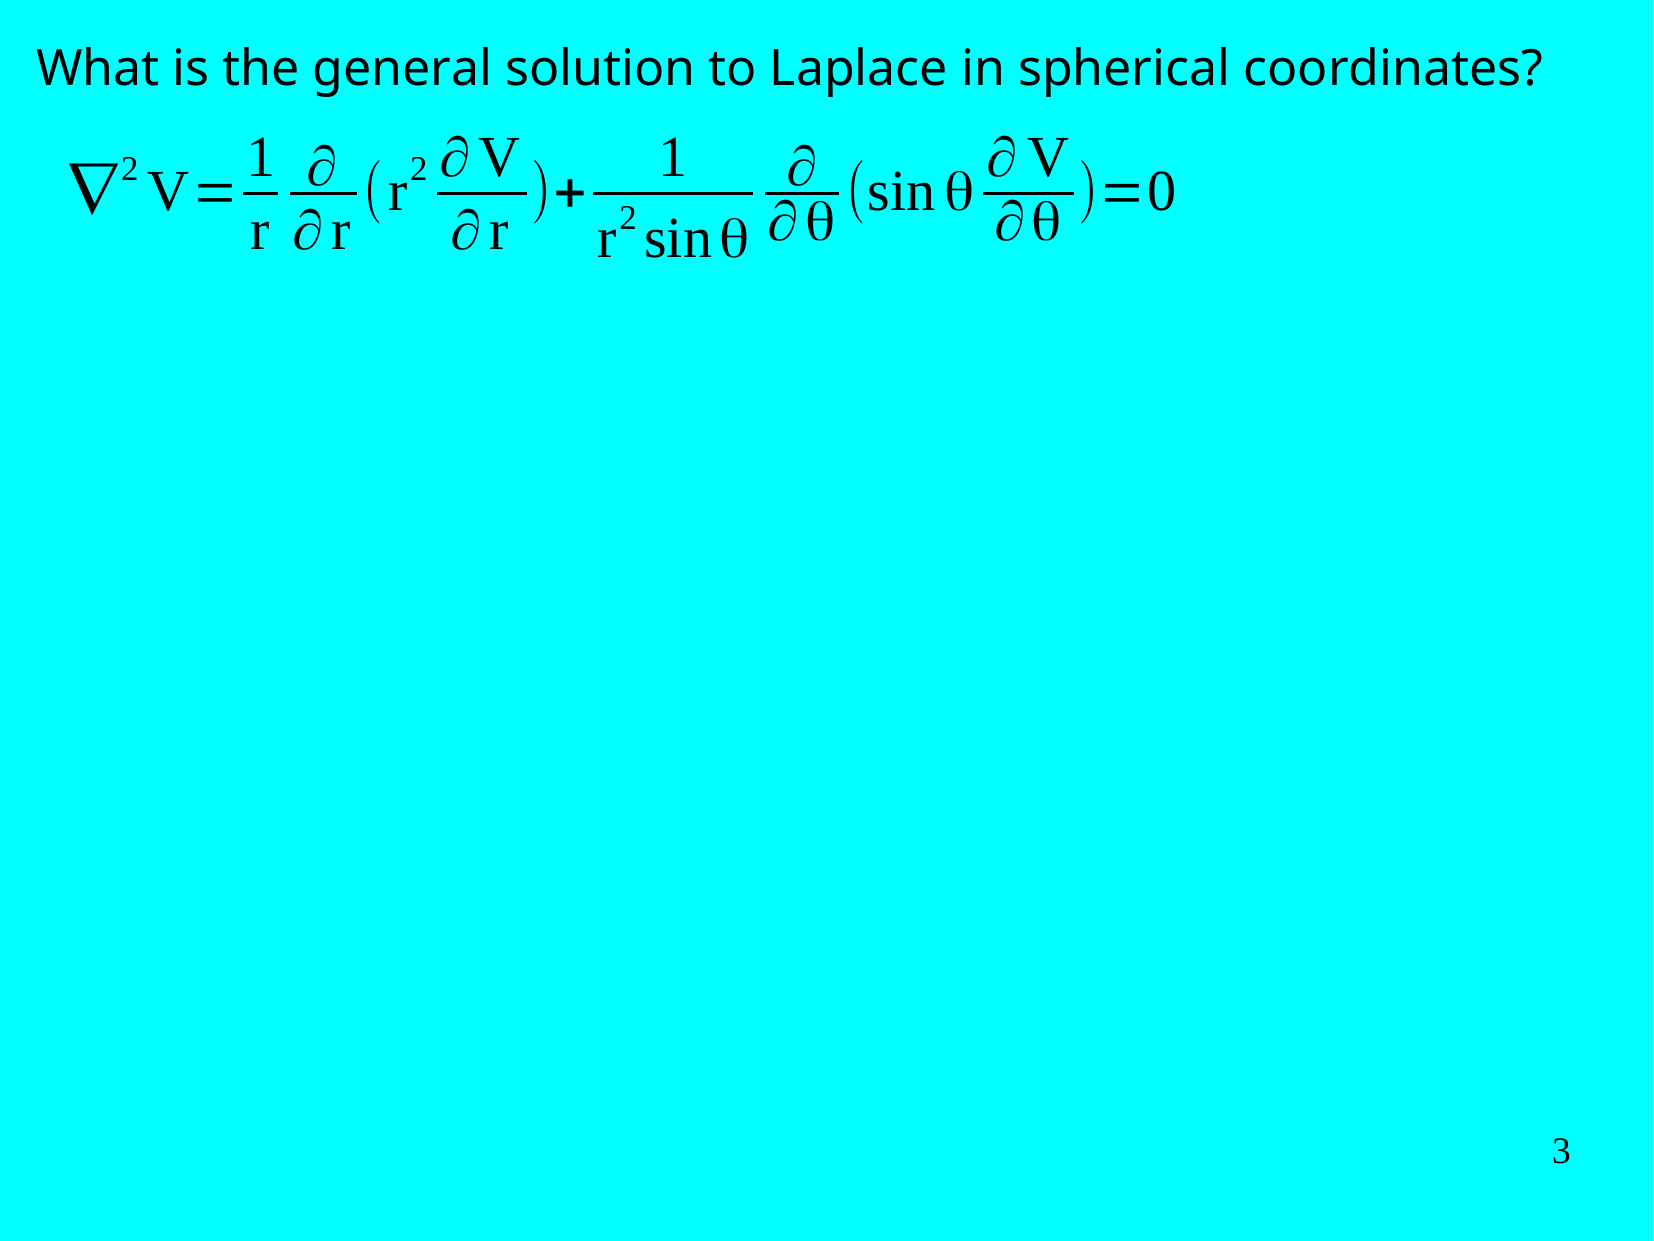

What is the general solution to Laplace in spherical coordinates?
3